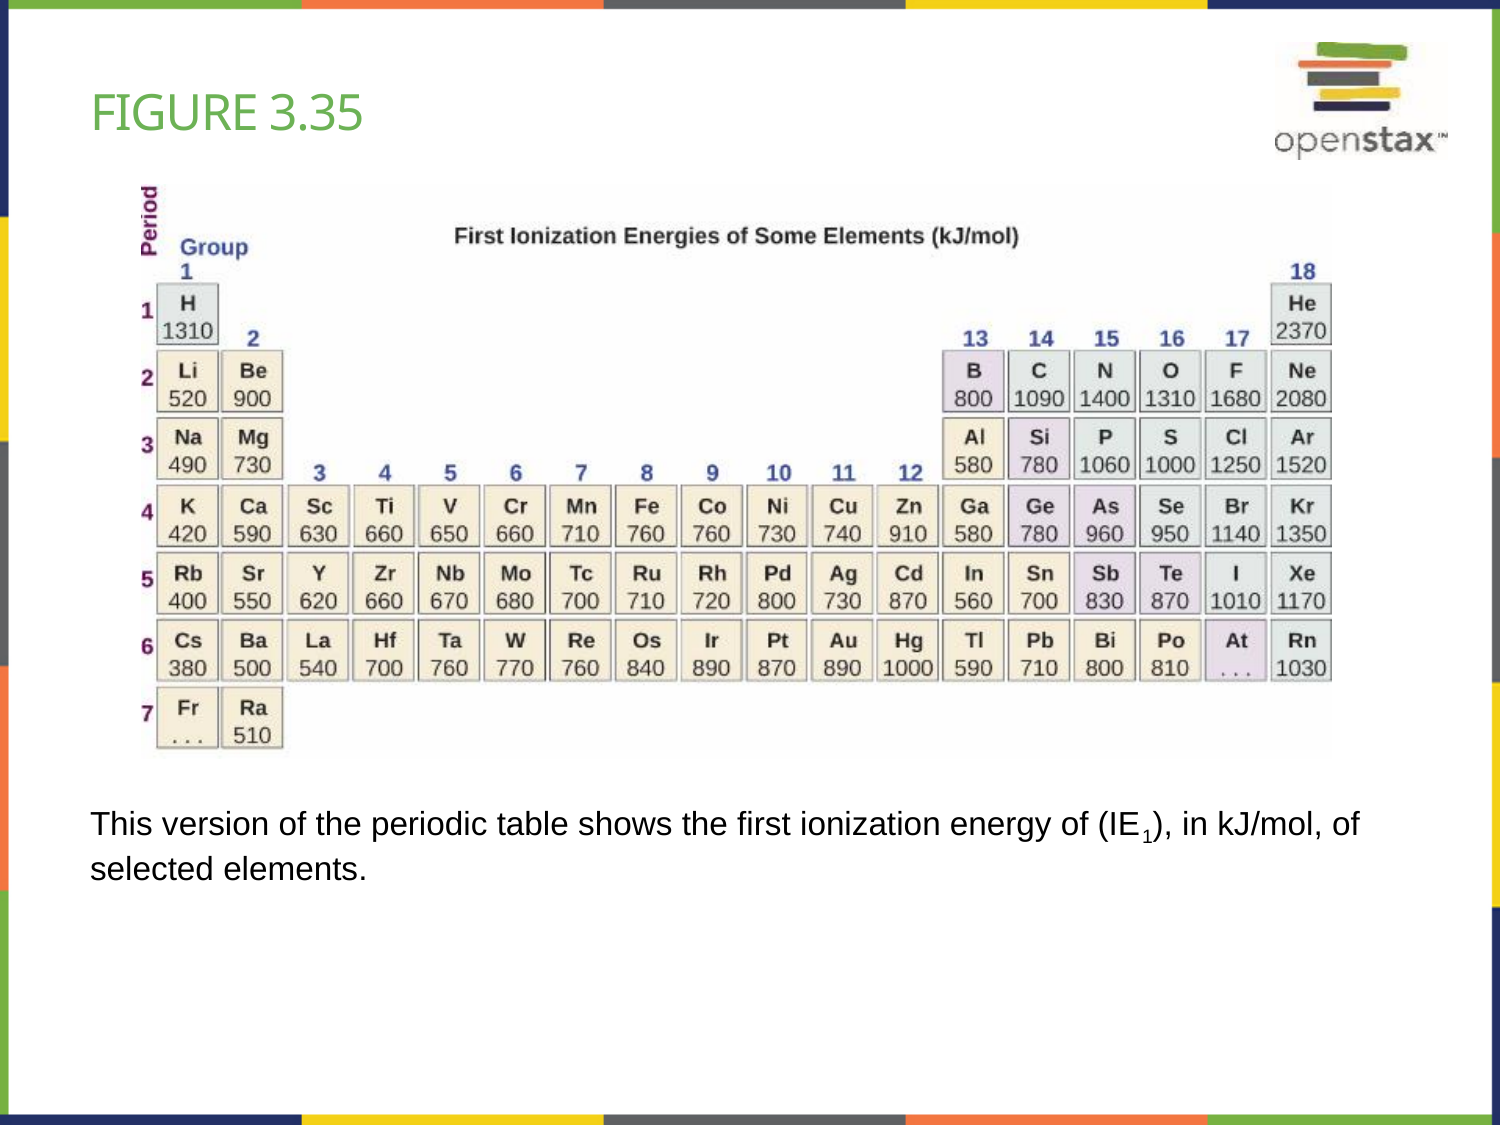

# Figure 3.35
This version of the periodic table shows the first ionization energy of (IE1), in kJ/mol, of selected elements.